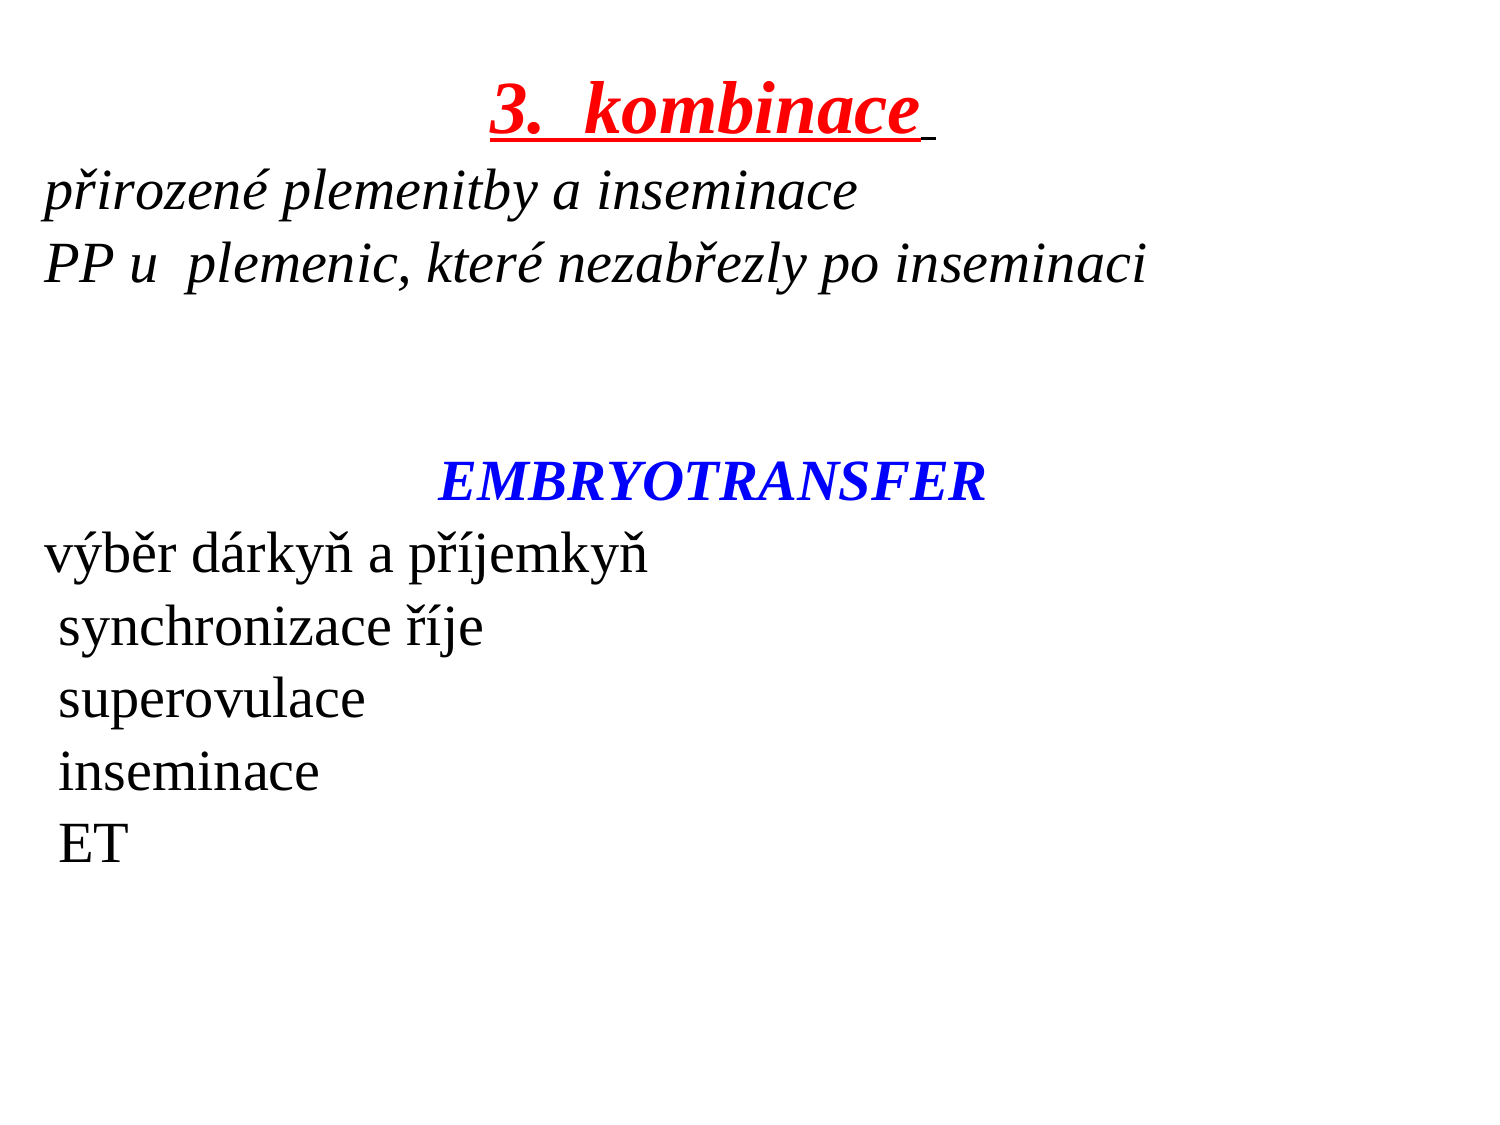

# 3.  kombinace
přirozené plemenitby a inseminace
PP u plemenic, které nezabřezly po inseminaci
 EMBRYOTRANSFER
výběr dárkyň a příjemkyň
 synchronizace říje
 superovulace
 inseminace
 ET